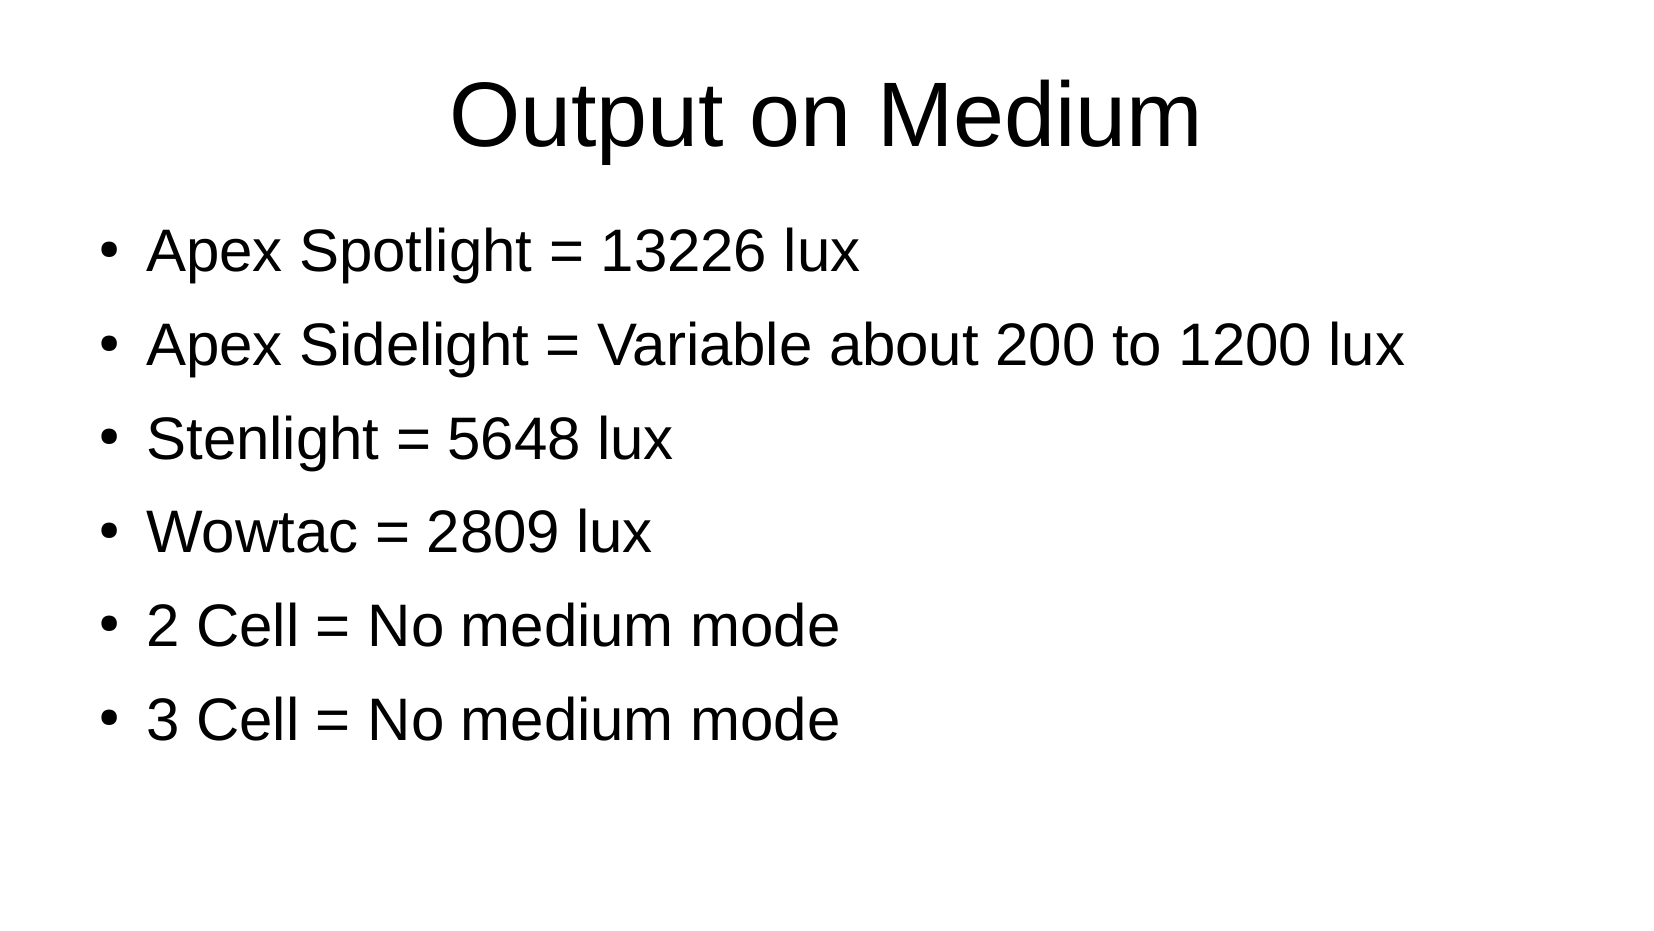

# Output on Medium
Apex Spotlight = 13226 lux
Apex Sidelight = Variable about 200 to 1200 lux
Stenlight = 5648 lux
Wowtac = 2809 lux
2 Cell = No medium mode
3 Cell = No medium mode